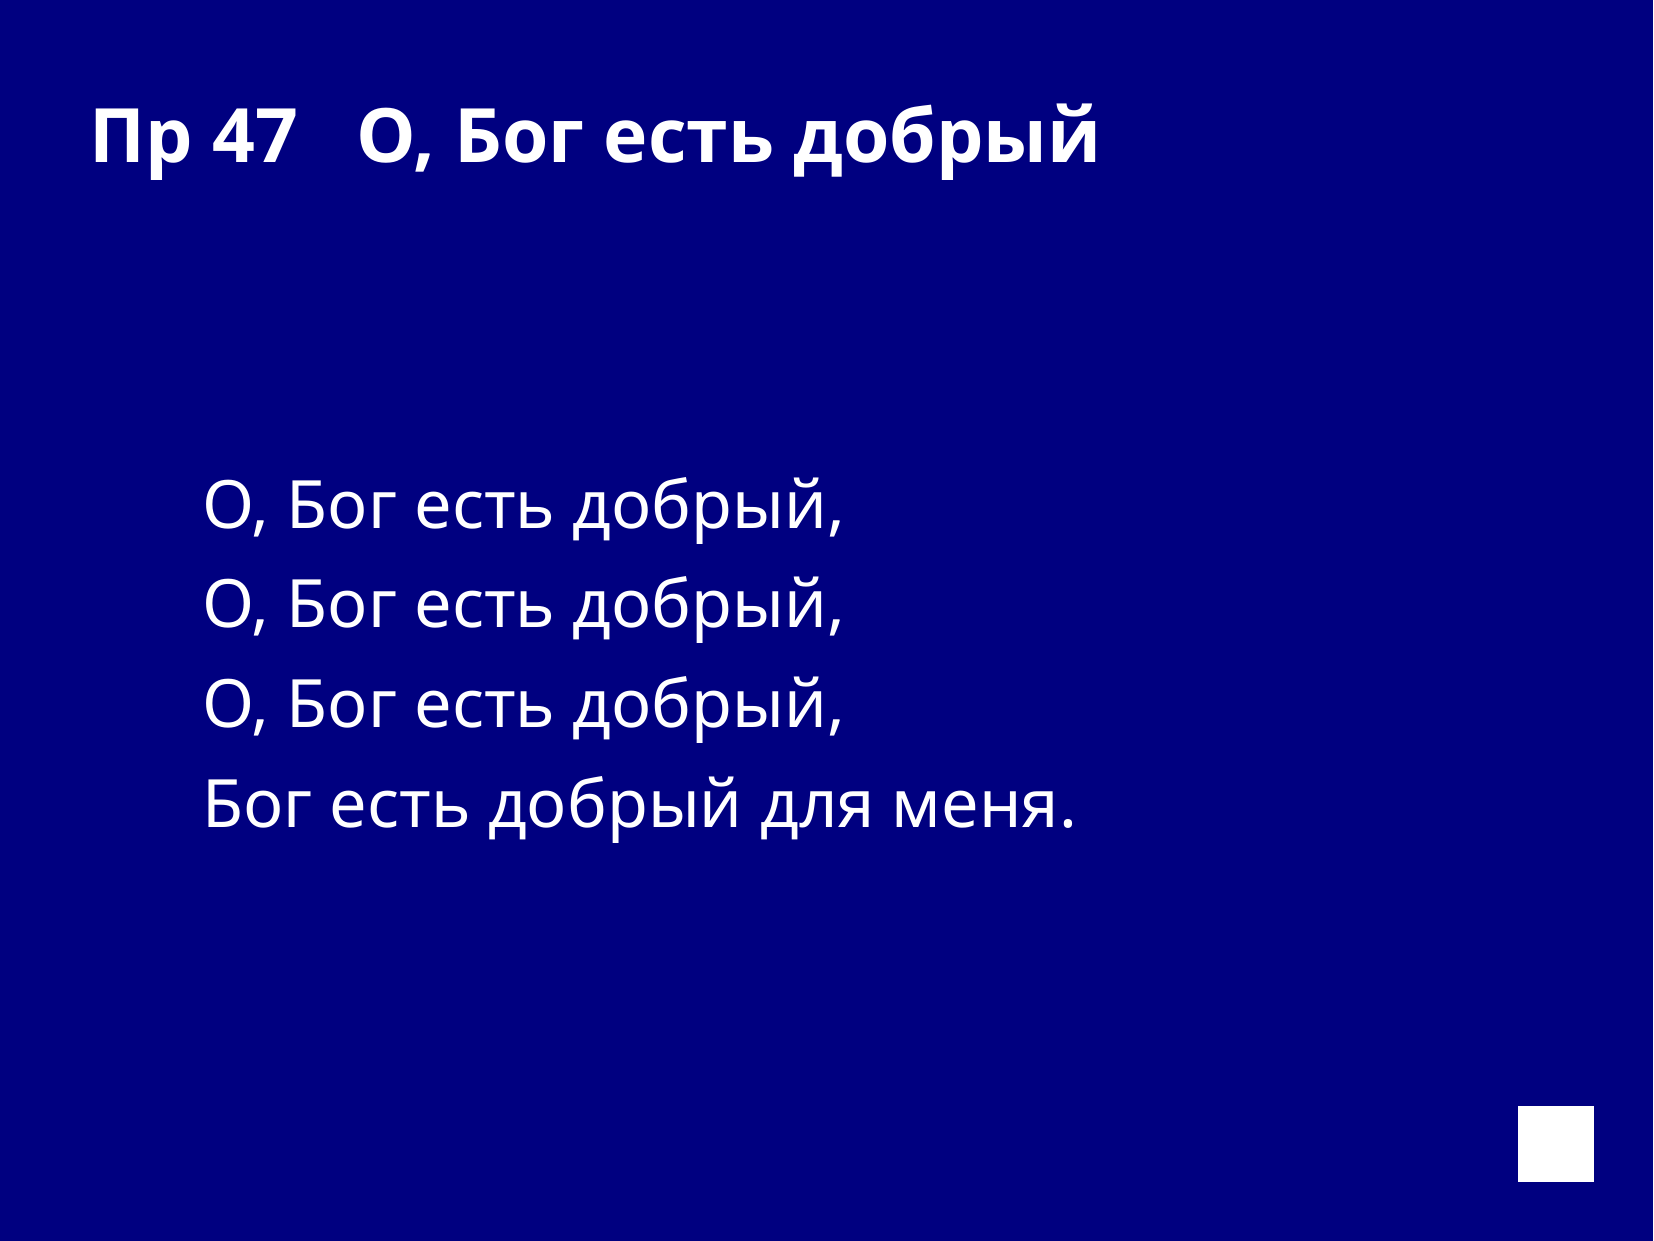

Пр 47 О, Бог есть добрый
	О, Бог есть добрый,
	О, Бог есть добрый,
	О, Бог есть добрый,
	Бог есть добрый для меня.